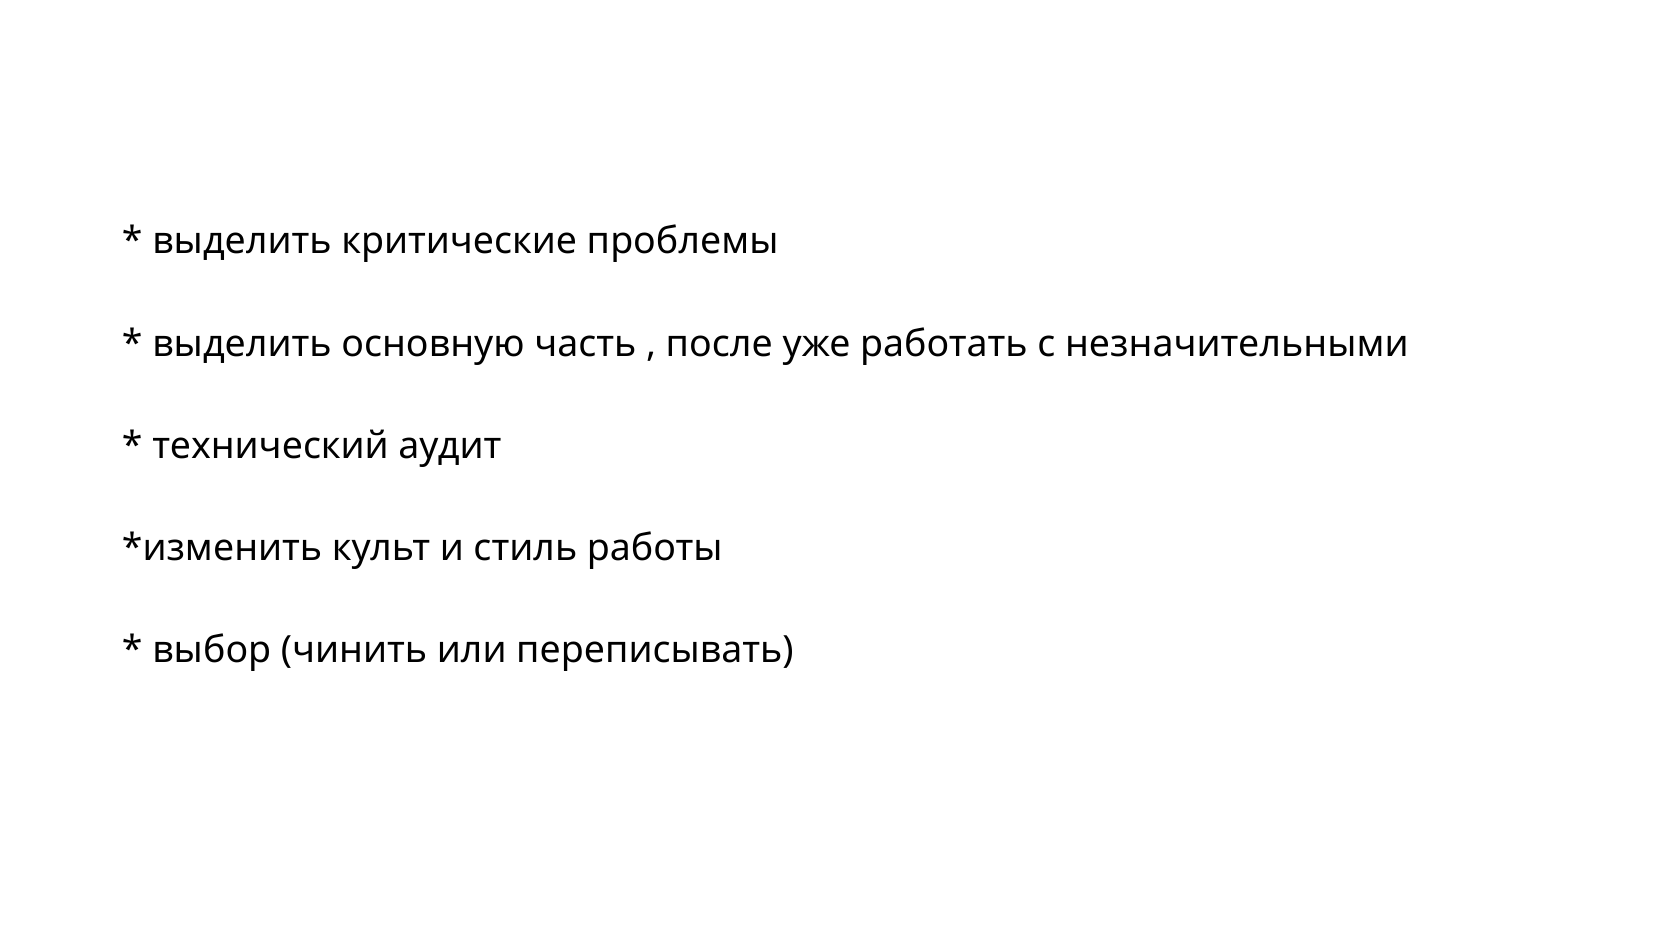

* выделить критические проблемы
* выделить основную часть , после уже работать с незначительными
* технический аудит
*изменить культ и стиль работы
* выбор (чинить или переписывать)